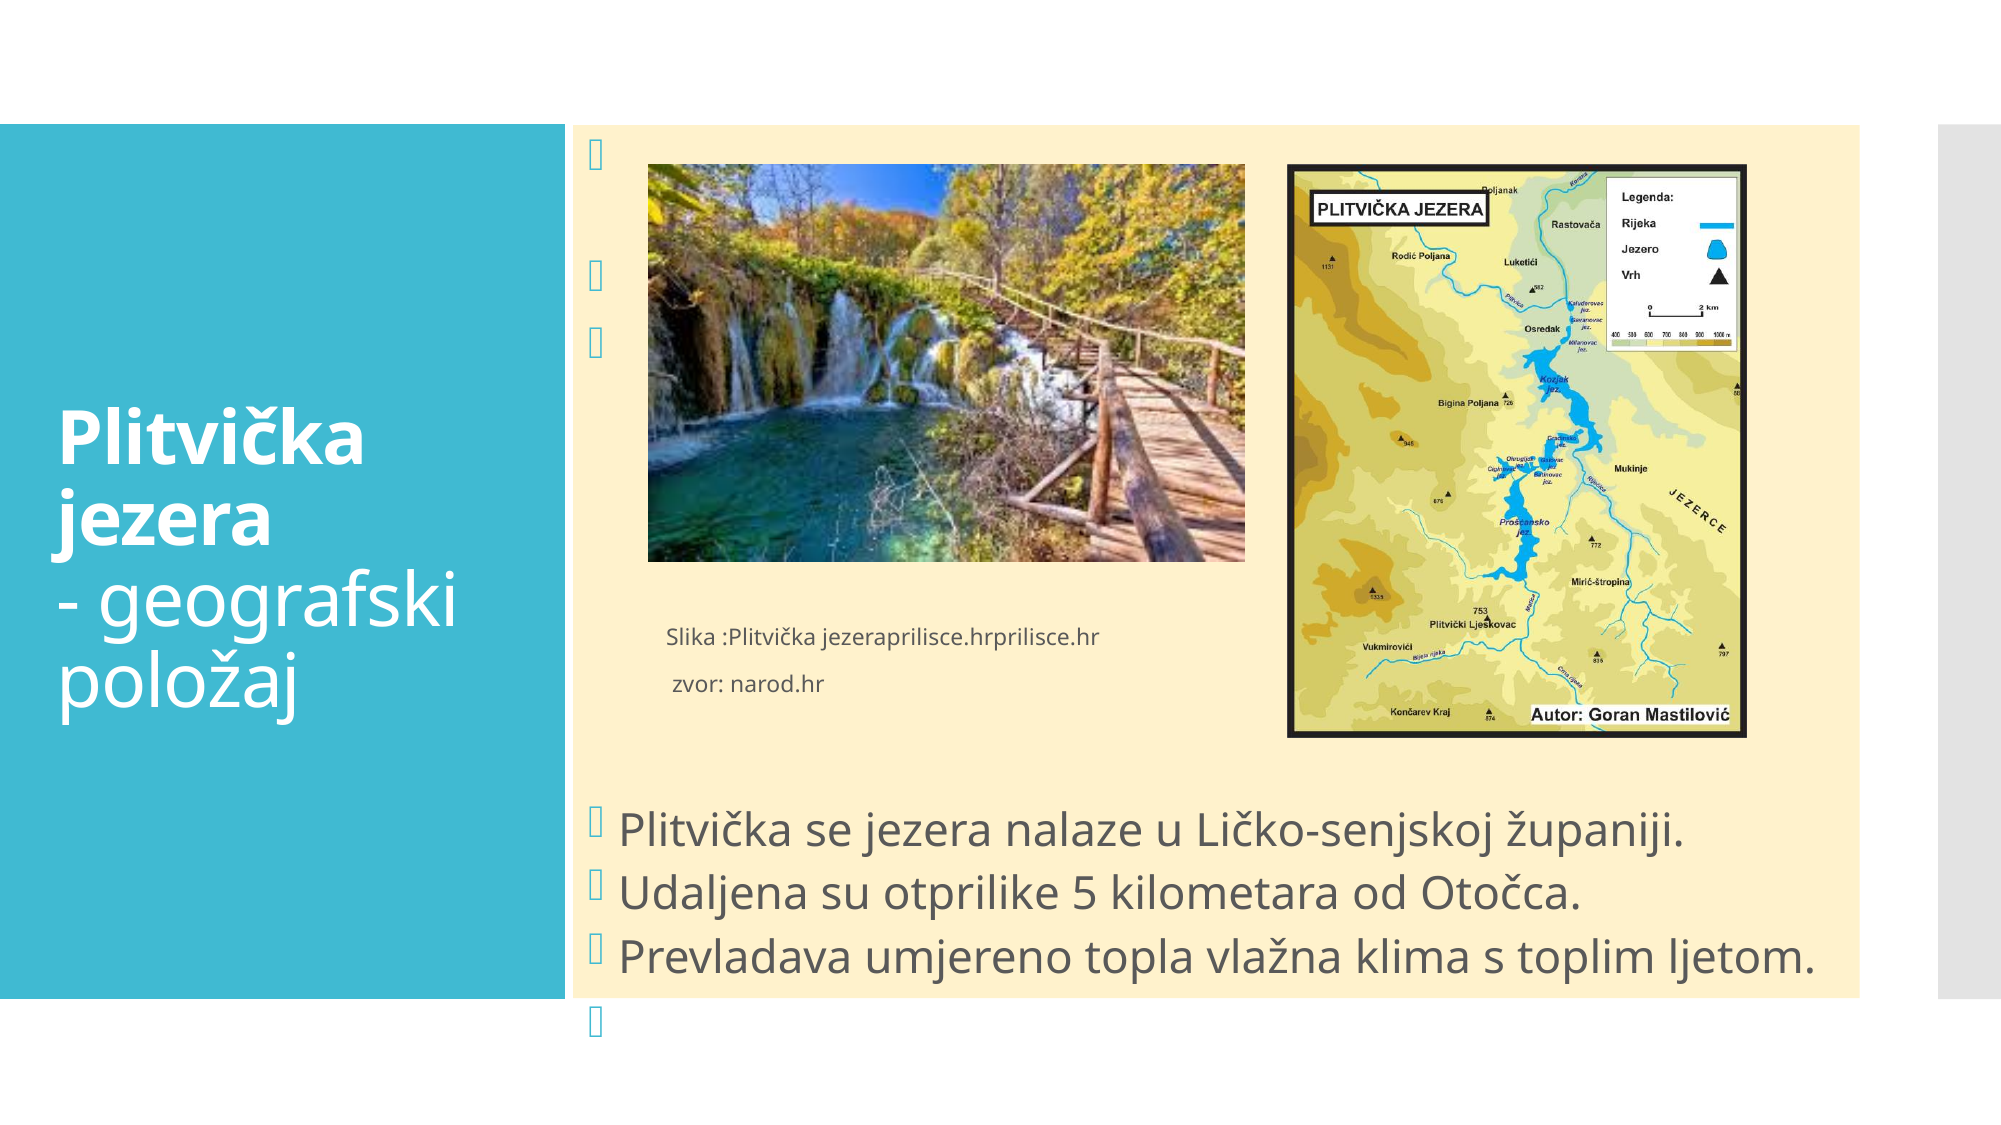

Slika :Plitvička jezeraprilisce.hrprilisce.hr
 zvor: narod.hr
Plitvička se jezera nalaze u Ličko-senjskoj županiji.
Udaljena su otprilike 5 kilometara od Otočca.
Prevladava umjereno topla vlažna klima s toplim ljetom.
# Plitvička jezera - geografski položaj